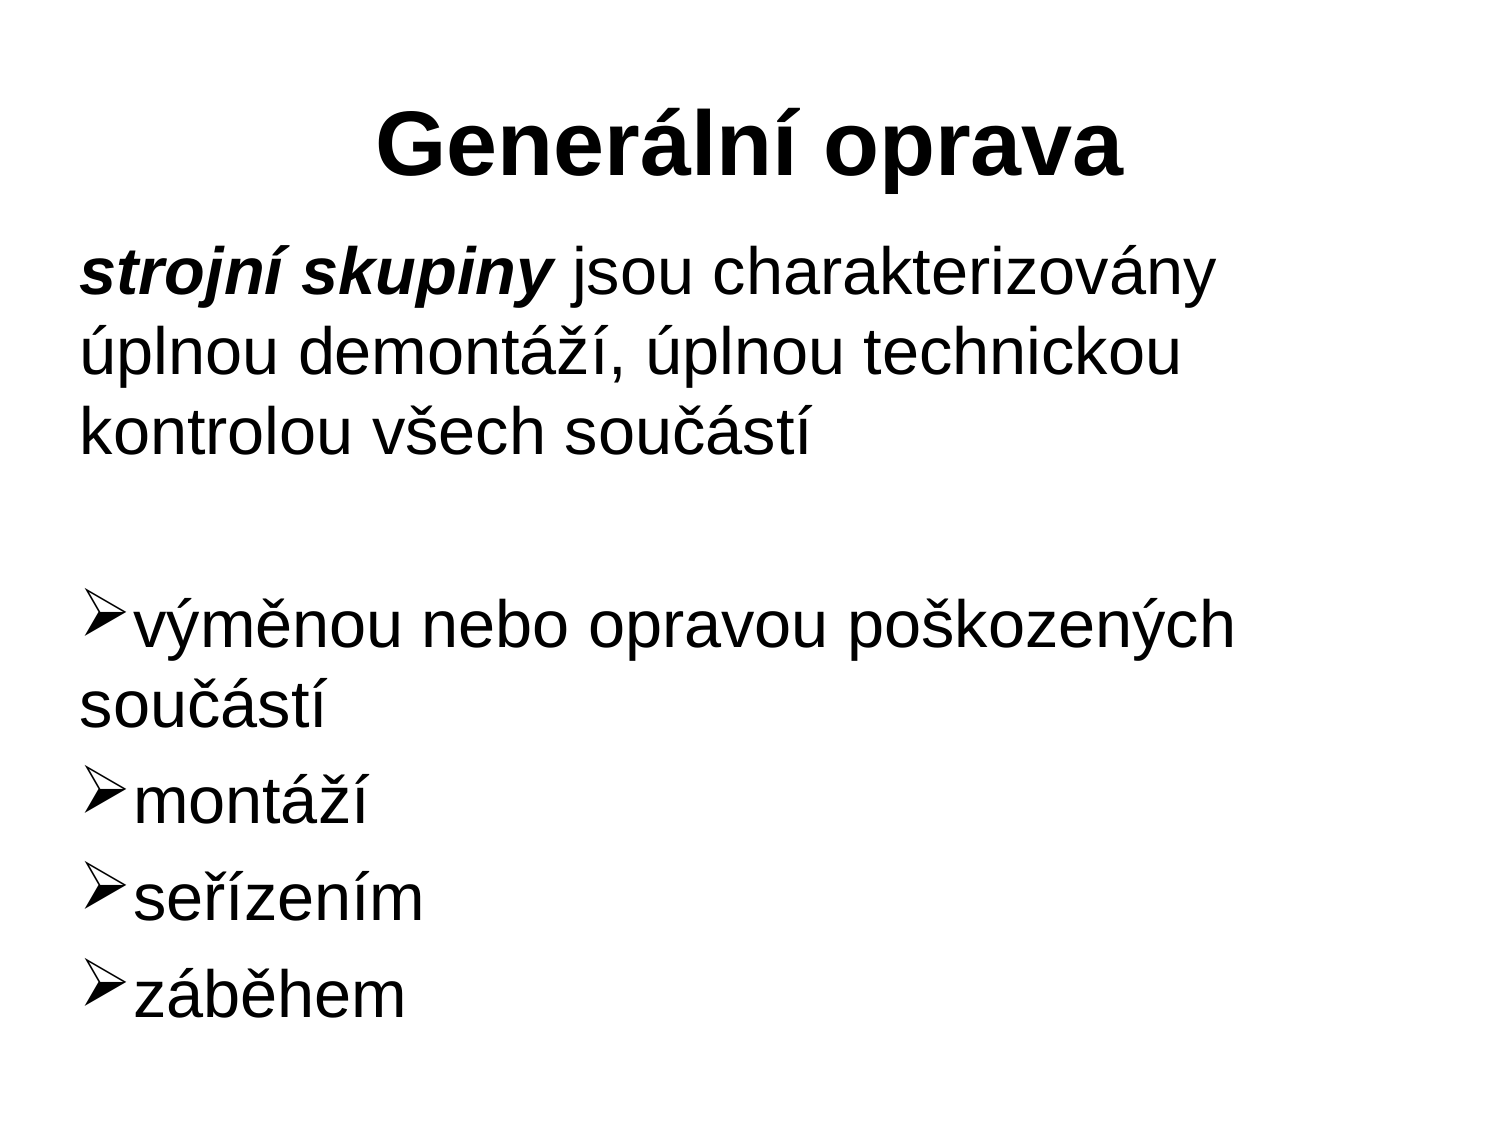

# Generální oprava
strojní skupiny jsou charakterizovány úplnou demontáží, úplnou technickou kontrolou všech součástí
výměnou nebo opravou poškozených součástí
montáží
seřízením
záběhem